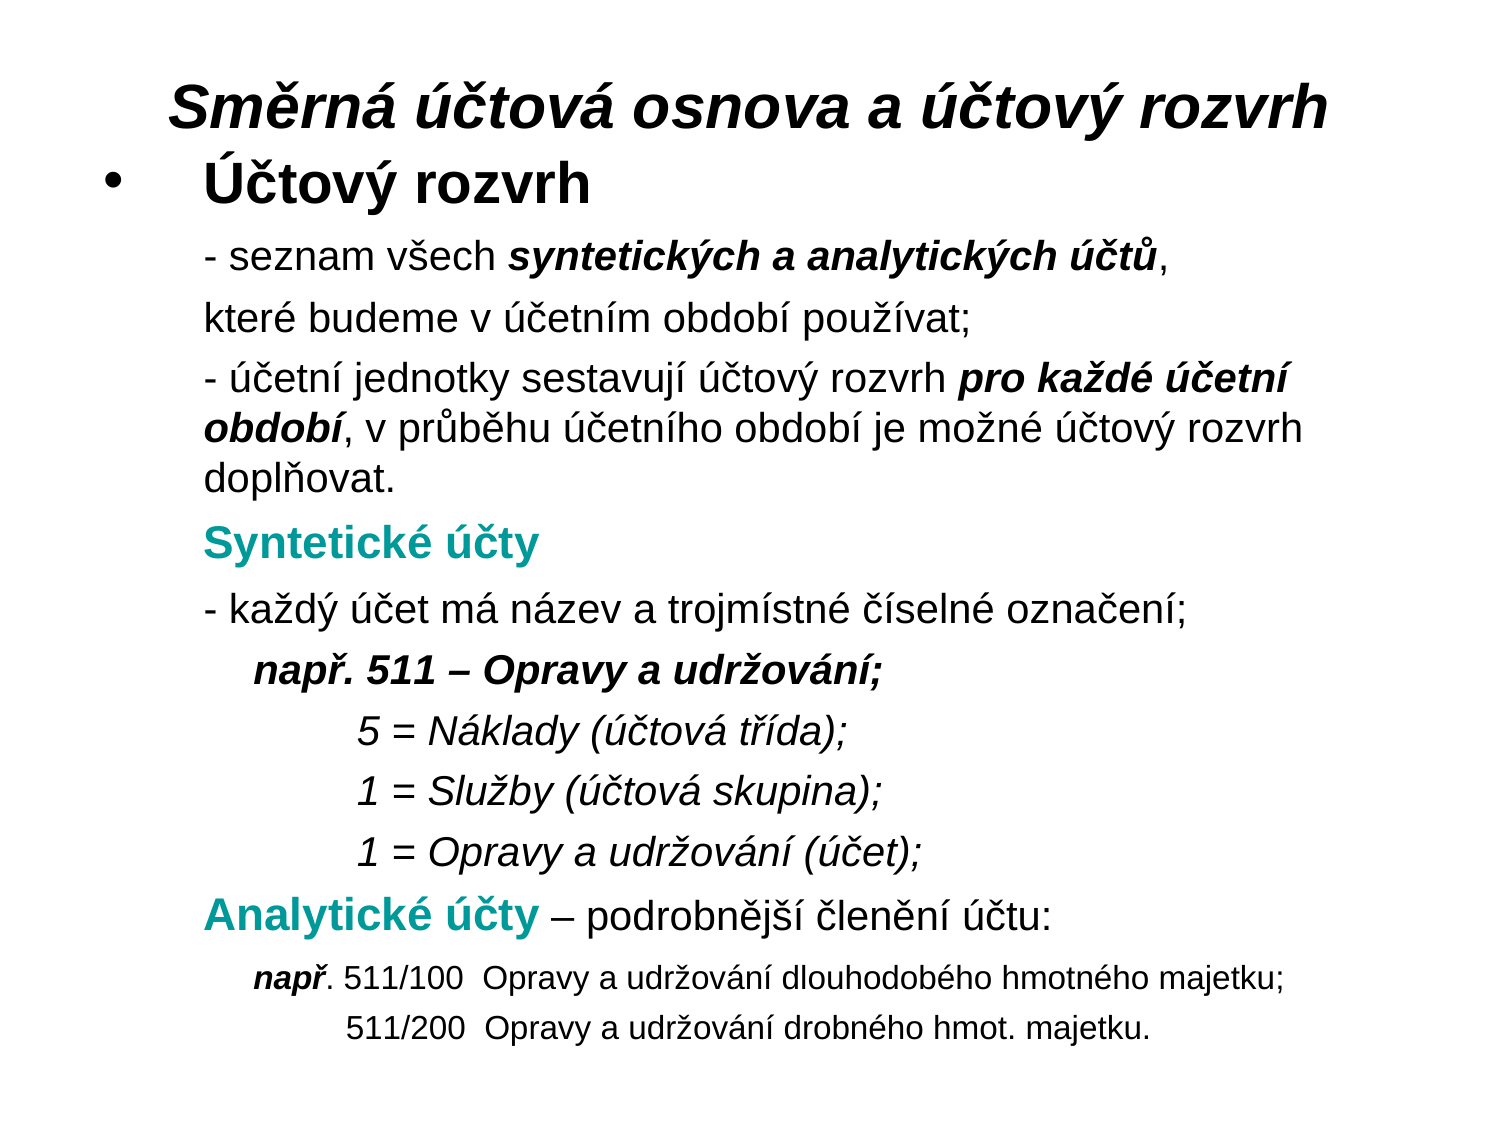

# Směrná účtová osnova a účtový rozvrh
Účtový rozvrh
	- seznam všech syntetických a analytických účtů,
	které budeme v účetním období používat;
	- účetní jednotky sestavují účtový rozvrh pro každé účetní období, v průběhu účetního období je možné účtový rozvrh doplňovat.
	Syntetické účty
	- každý účet má název a trojmístné číselné označení;
		např. 511 – Opravy a udržování;
		 5 = Náklady (účtová třída);
		 1 = Služby (účtová skupina);
		 1 = Opravy a udržování (účet);
	Analytické účty – podrobnější členění účtu:
		např. 511/100 Opravy a udržování dlouhodobého hmotného majetku;
		 511/200 Opravy a udržování drobného hmot. majetku.